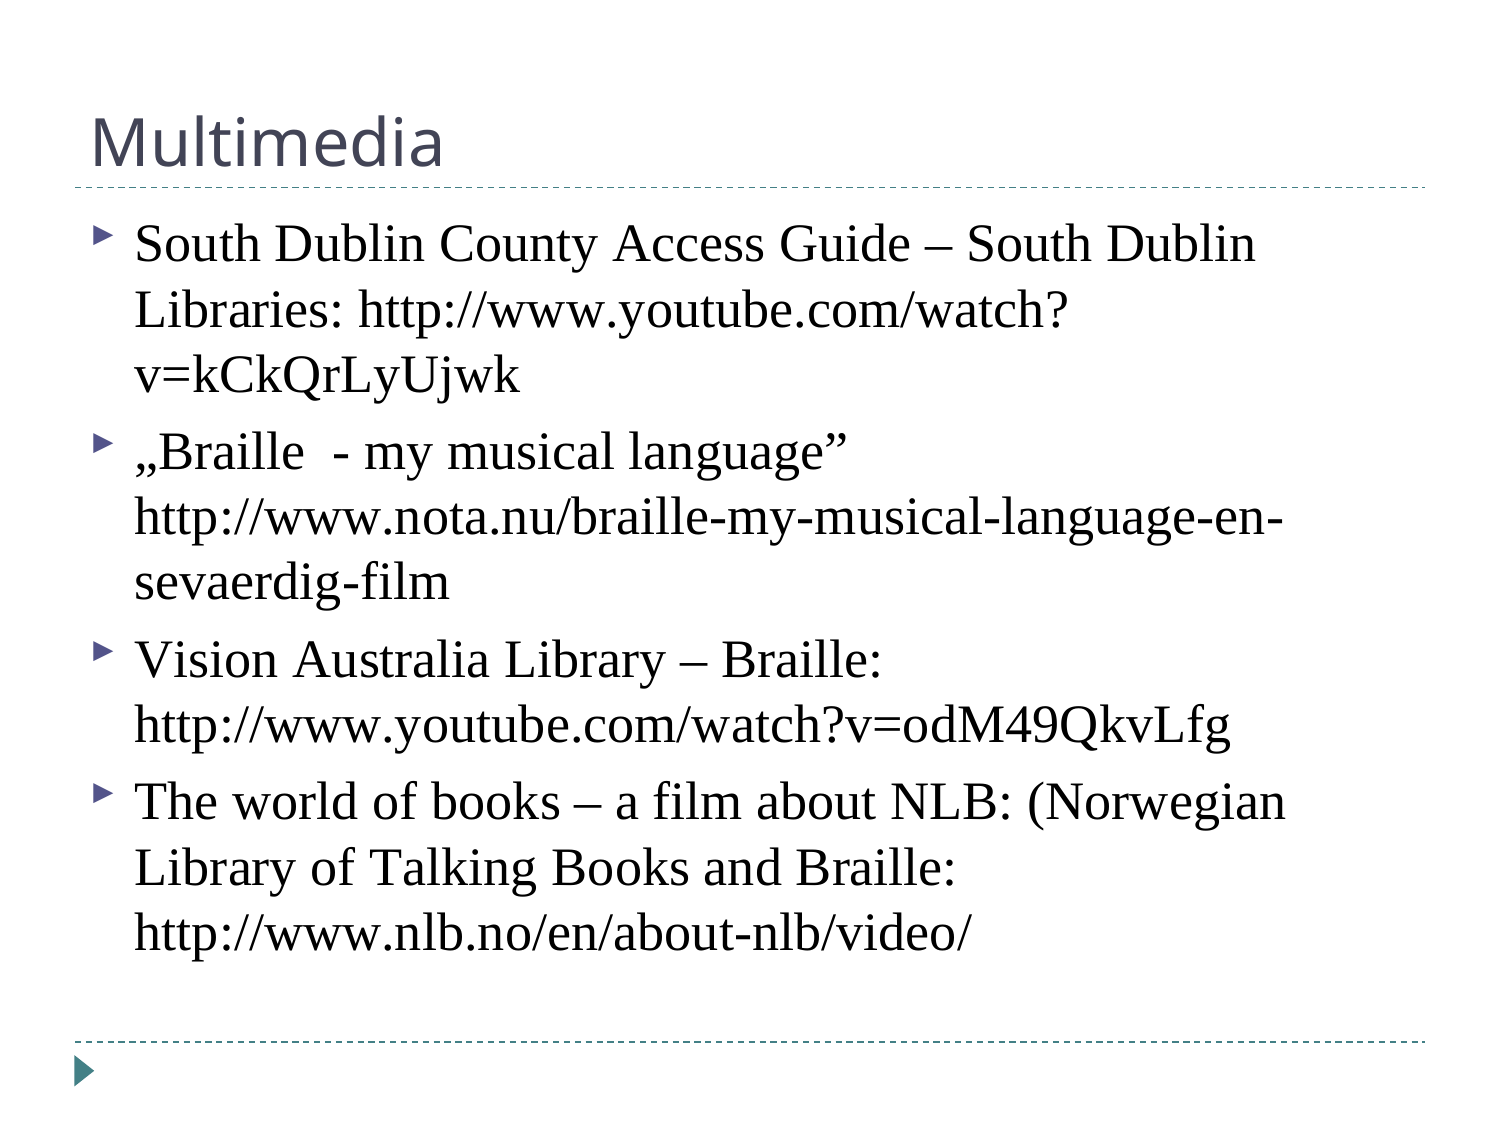

# Multimedia
South Dublin County Access Guide – South Dublin Libraries: http://www.youtube.com/watch?v=kCkQrLyUjwk
„Braille - my musical language” http://www.nota.nu/braille-my-musical-language-en-sevaerdig-film
Vision Australia Library – Braille: http://www.youtube.com/watch?v=odM49QkvLfg
The world of books – a film about NLB: (Norwegian Library of Talking Books and Braille: http://www.nlb.no/en/about-nlb/video/